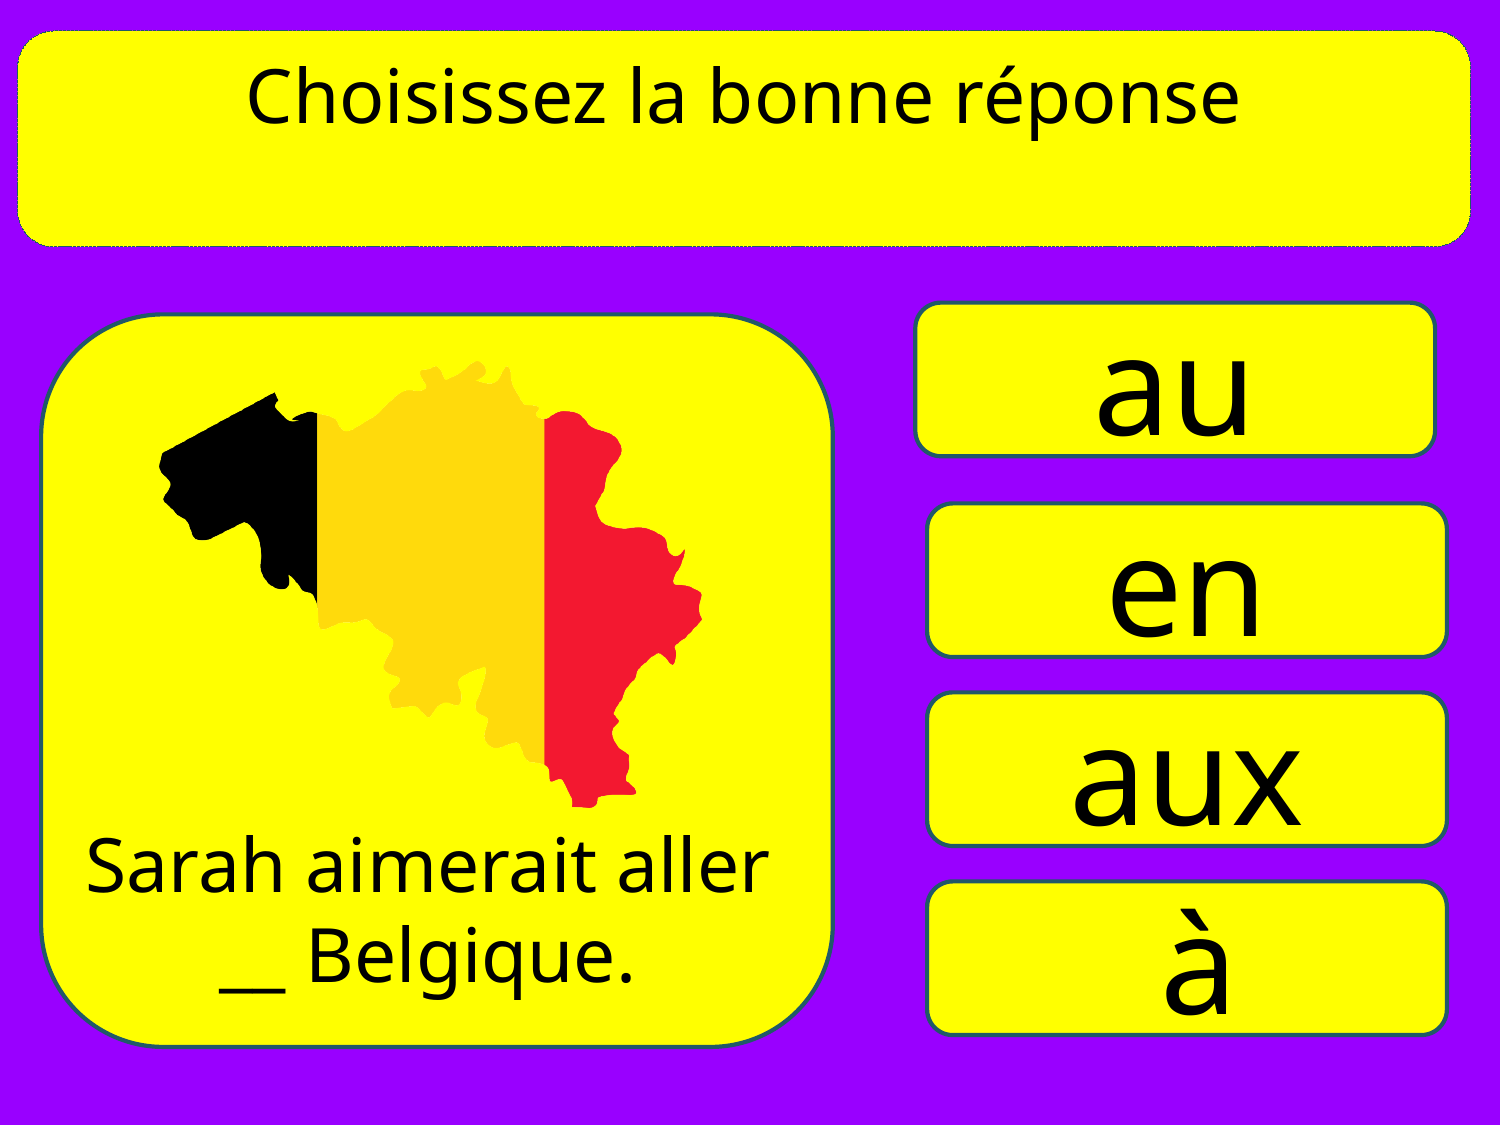

Choisissez la bonne réponse
au
en
aux
Sarah aimerait aller
__ Belgique.
à